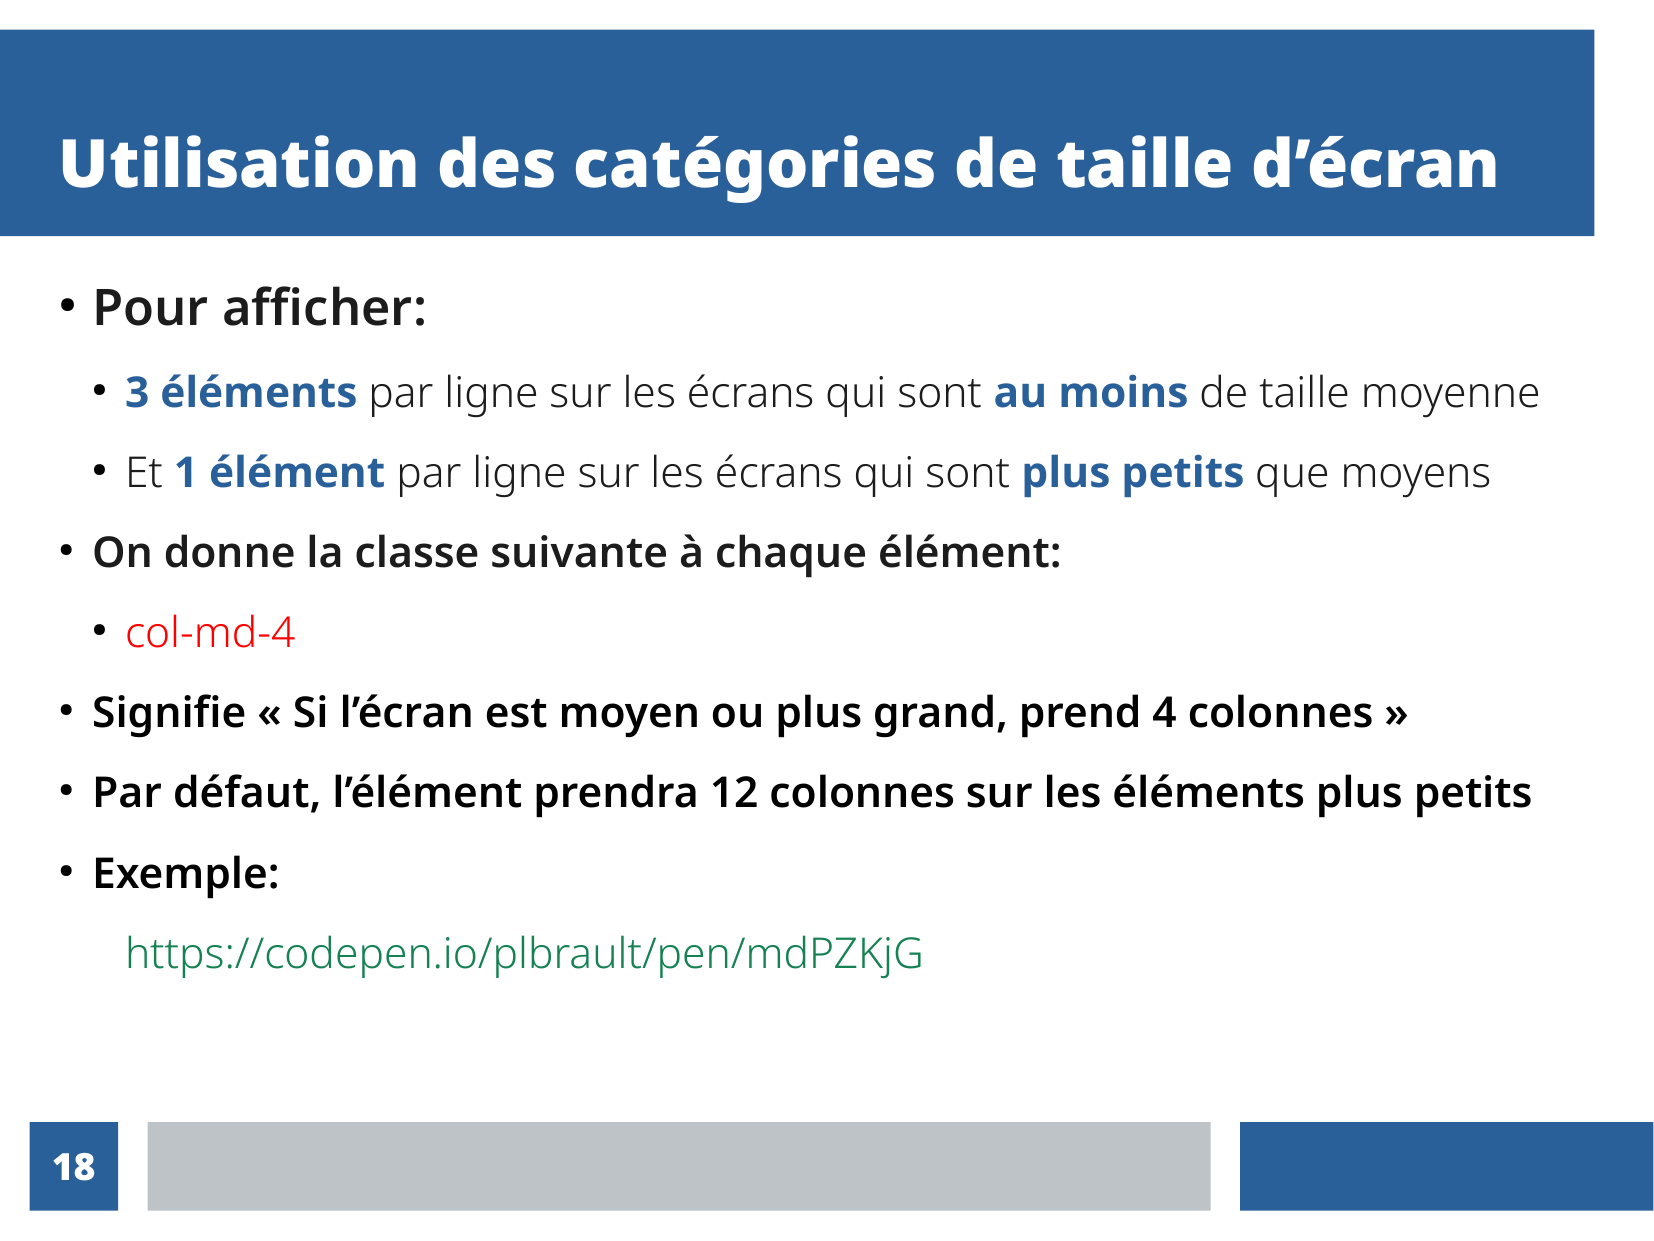

# Utilisation des catégories de taille d’écran
Pour afficher:
3 éléments par ligne sur les écrans qui sont au moins de taille moyenne
Et 1 élément par ligne sur les écrans qui sont plus petits que moyens
On donne la classe suivante à chaque élément:
col-md-4
Signifie « Si l’écran est moyen ou plus grand, prend 4 colonnes »
Par défaut, l’élément prendra 12 colonnes sur les éléments plus petits
Exemple:
https://codepen.io/plbrault/pen/mdPZKjG
18